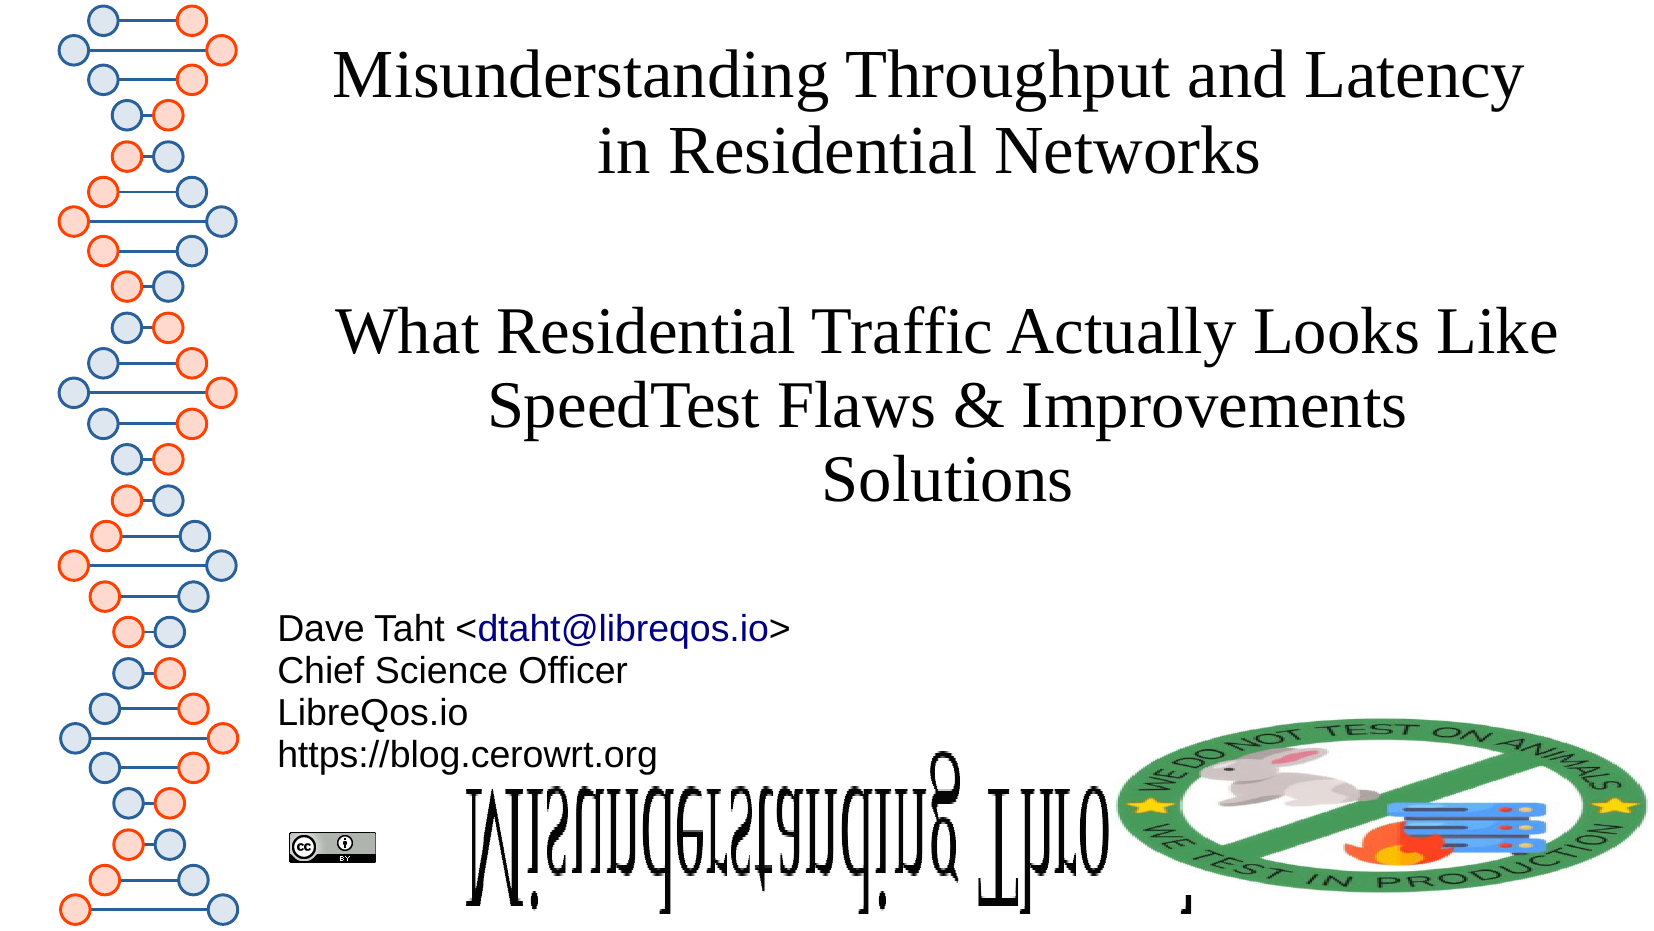

# Misunderstanding Throughput and Latency in Residential Networks
What Residential Traffic Actually Looks Like
SpeedTest Flaws & Improvements
Solutions
Dave Taht <dtaht@libreqos.io>
Chief Science Officer
LibreQos.io
https://blog.cerowrt.org
1